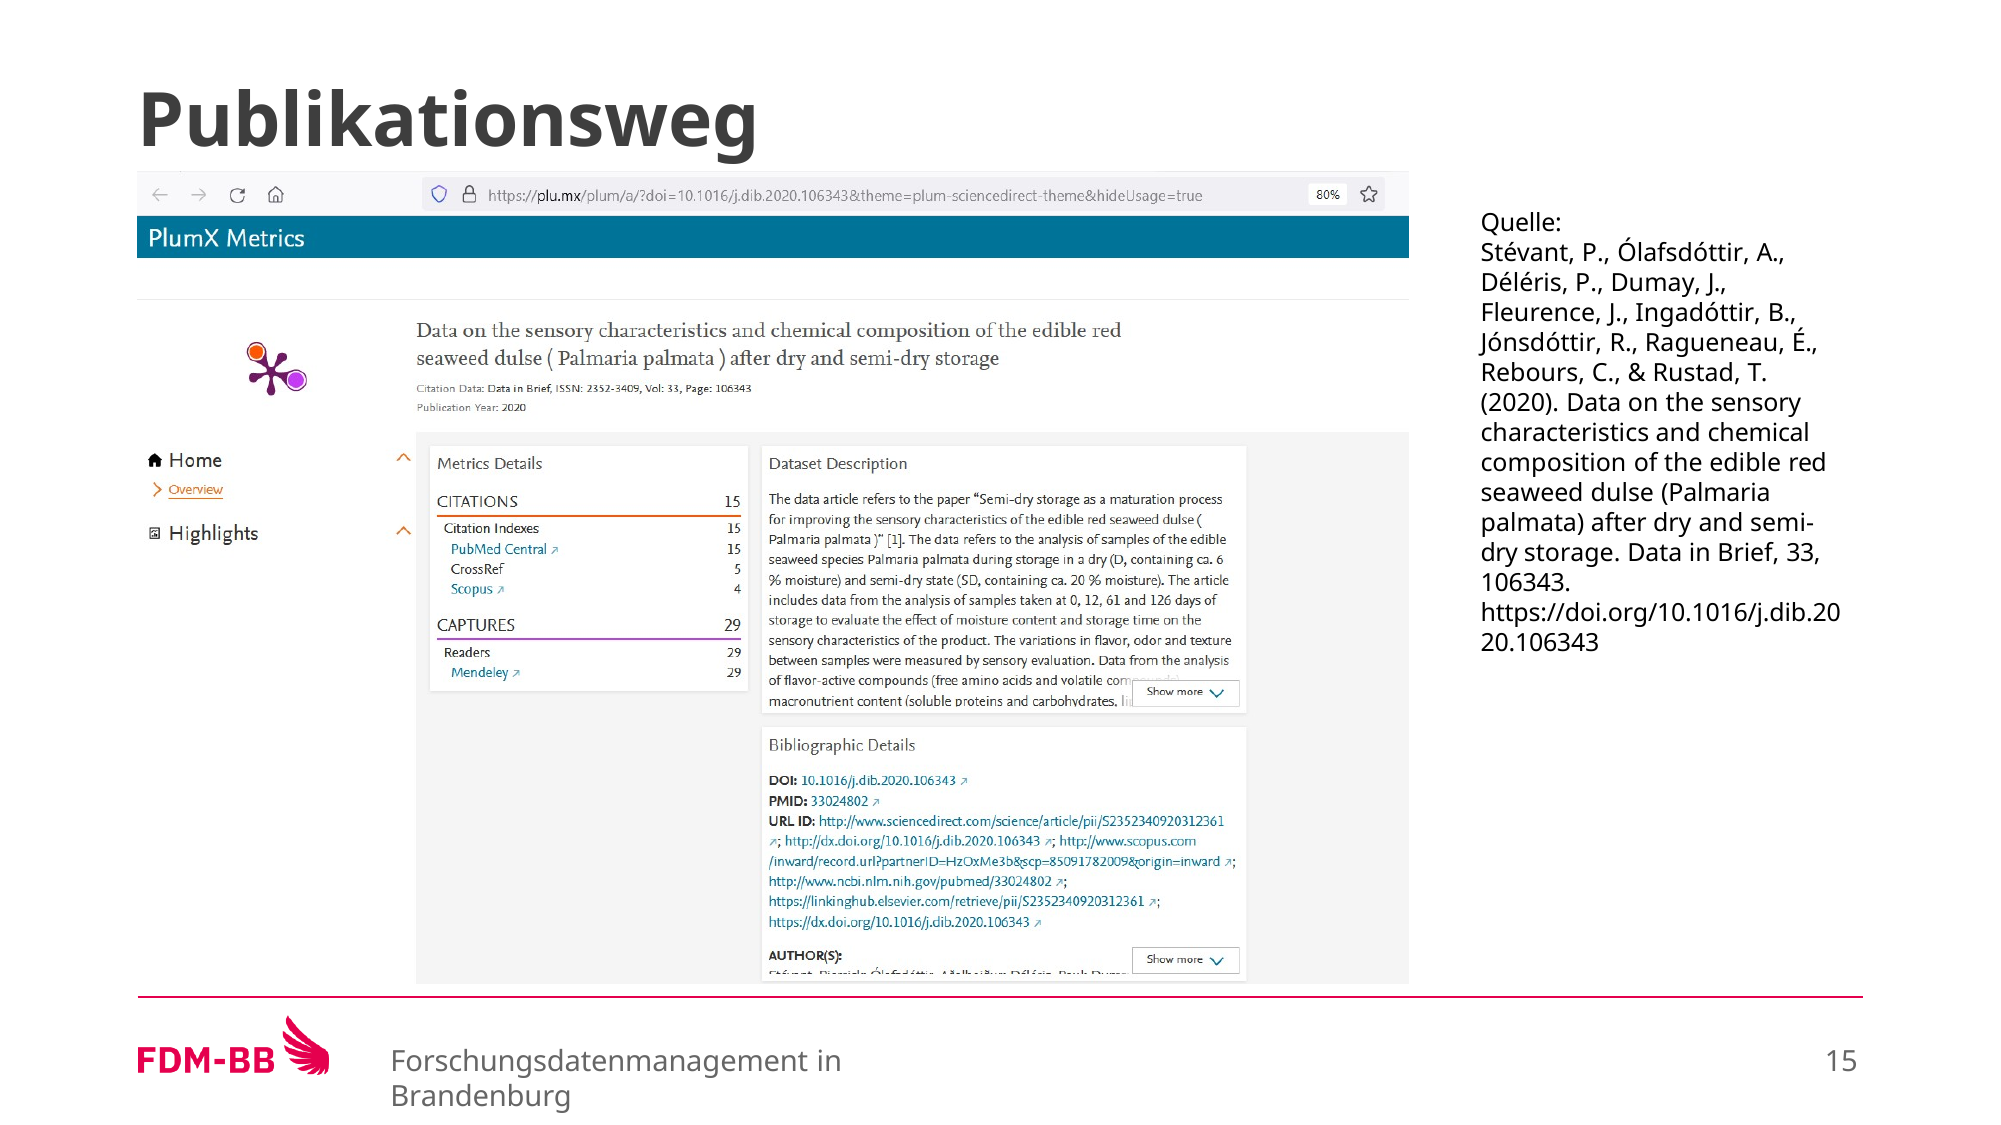

# Publikationswege
Quelle:
Stévant, P., Ólafsdóttir, A., Déléris, P., Dumay, J., Fleurence, J., Ingadóttir, B., Jónsdóttir, R., Ragueneau, É., Rebours, C., & Rustad, T. (2020). Data on the sensory characteristics and chemical composition of the edible red seaweed dulse (Palmaria palmata) after dry and semi-dry storage. Data in Brief, 33, 106343.
https://doi.org/10.1016/j.dib.20 20.106343
Forschungsdatenmanagement in Brandenburg
15